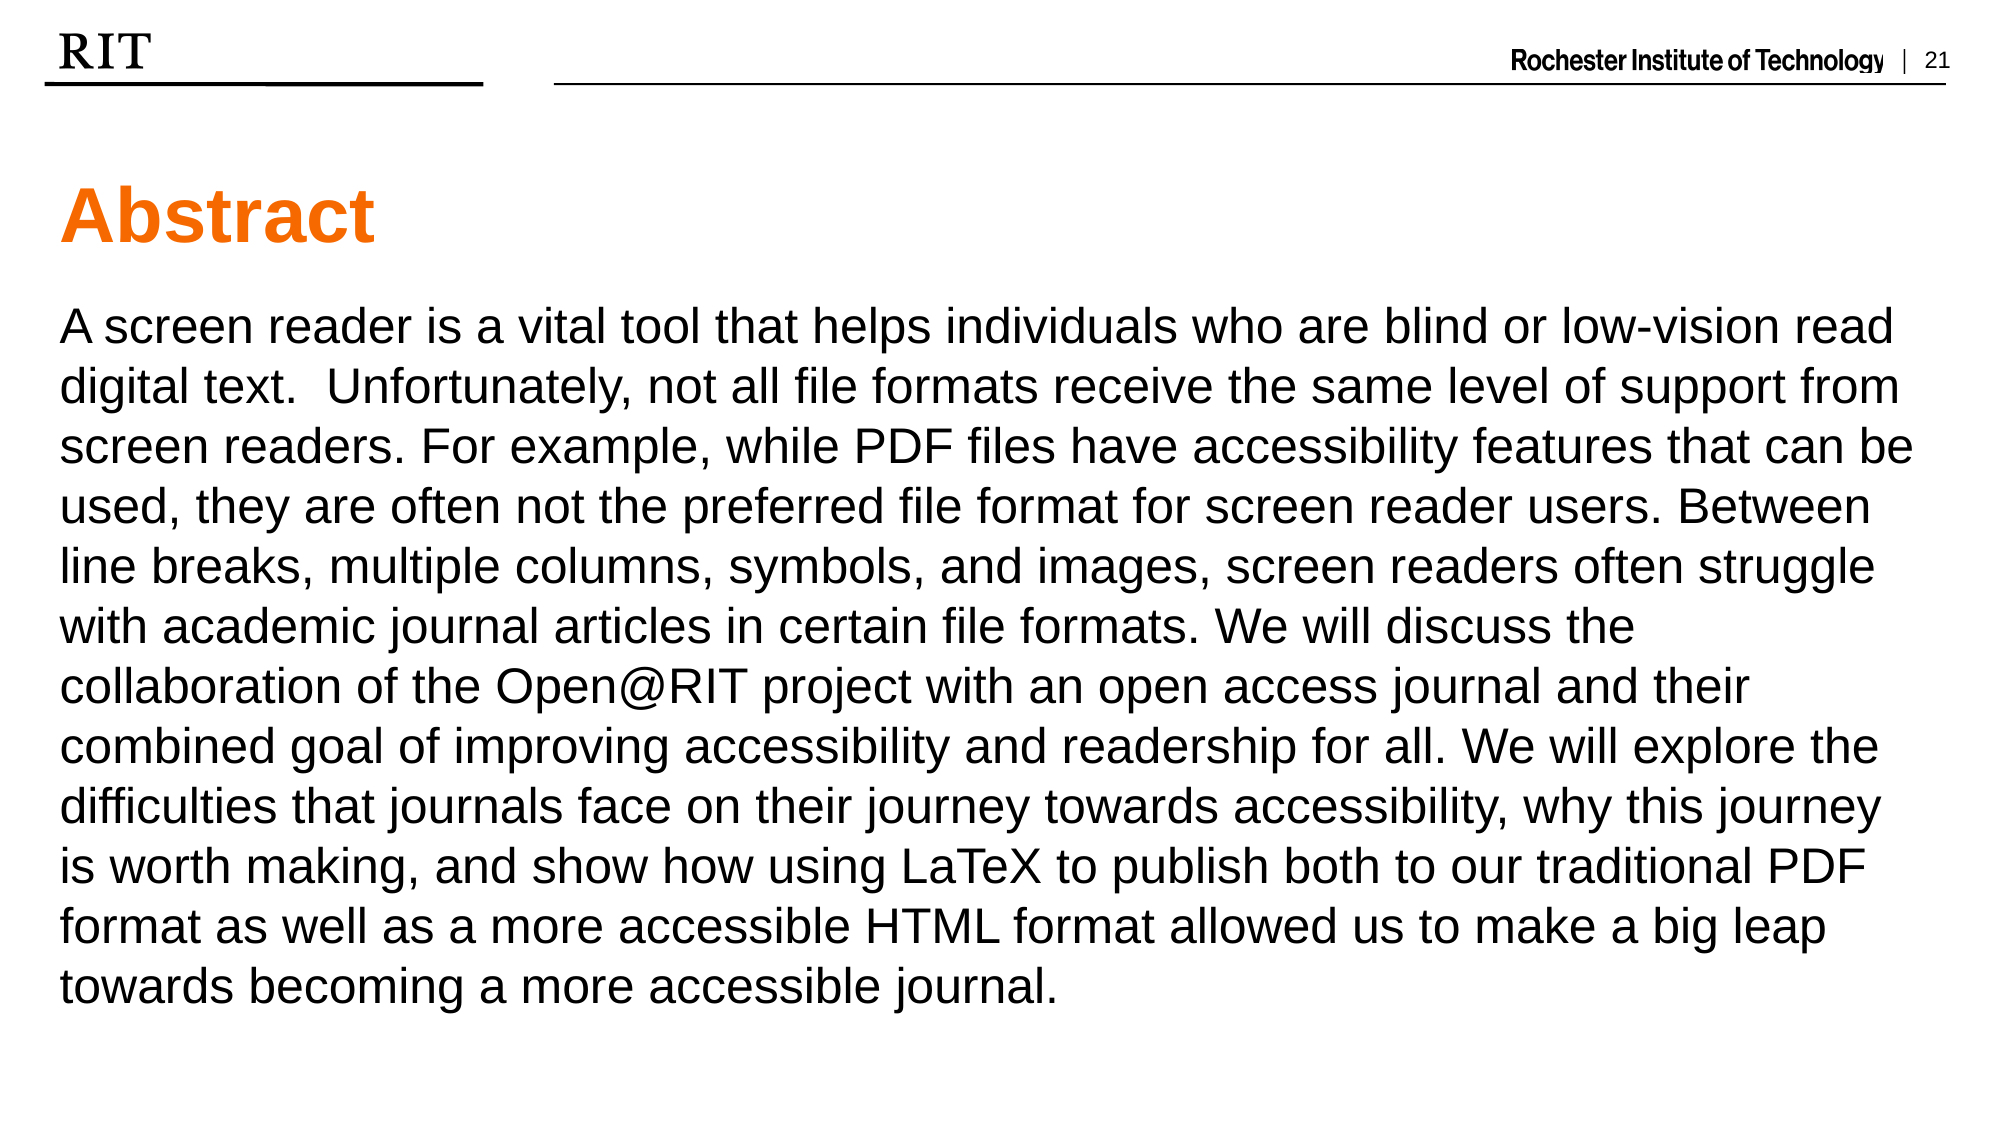

# Abstract
A screen reader is a vital tool that helps individuals who are blind or low-vision read digital text. Unfortunately, not all file formats receive the same level of support from screen readers. For example, while PDF files have accessibility features that can be used, they are often not the preferred file format for screen reader users. Between line breaks, multiple columns, symbols, and images, screen readers often struggle with academic journal articles in certain file formats. We will discuss the collaboration of the Open@RIT project with an open access journal and their combined goal of improving accessibility and readership for all. We will explore the difficulties that journals face on their journey towards accessibility, why this journey is worth making, and show how using LaTeX to publish both to our traditional PDF format as well as a more accessible HTML format allowed us to make a big leap towards becoming a more accessible journal.